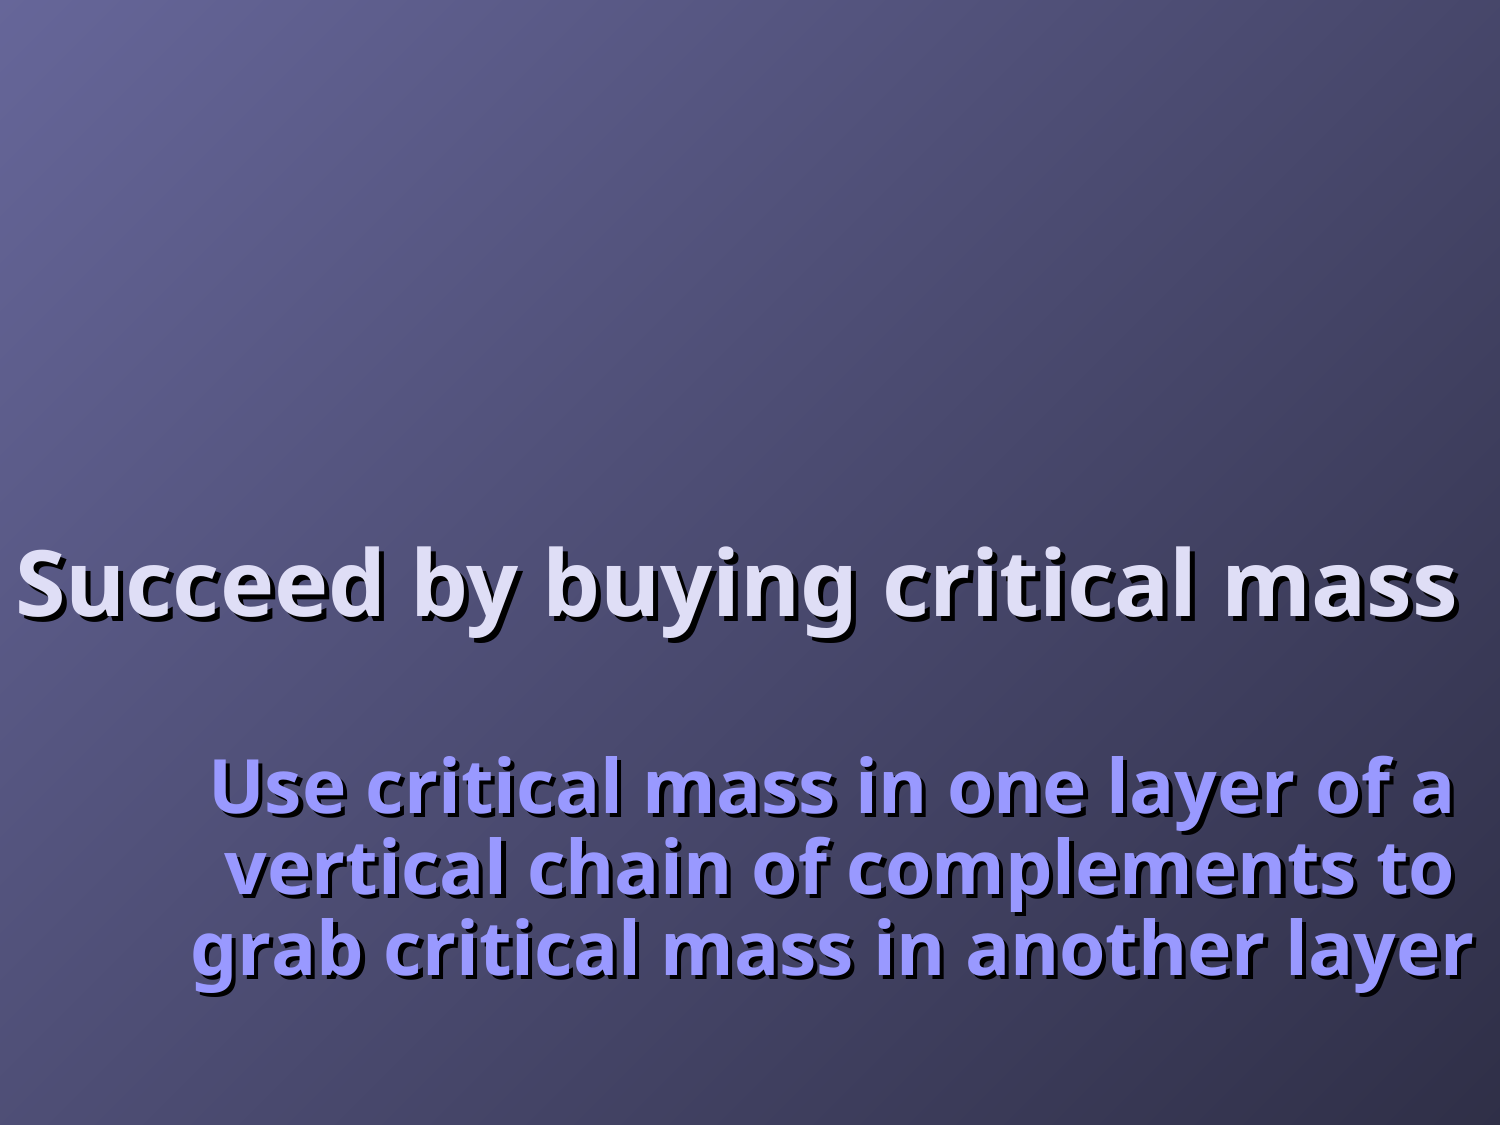

# Succeed by buying critical mass
Use critical mass in one layer of a
vertical chain of complements to
grab critical mass in another layer